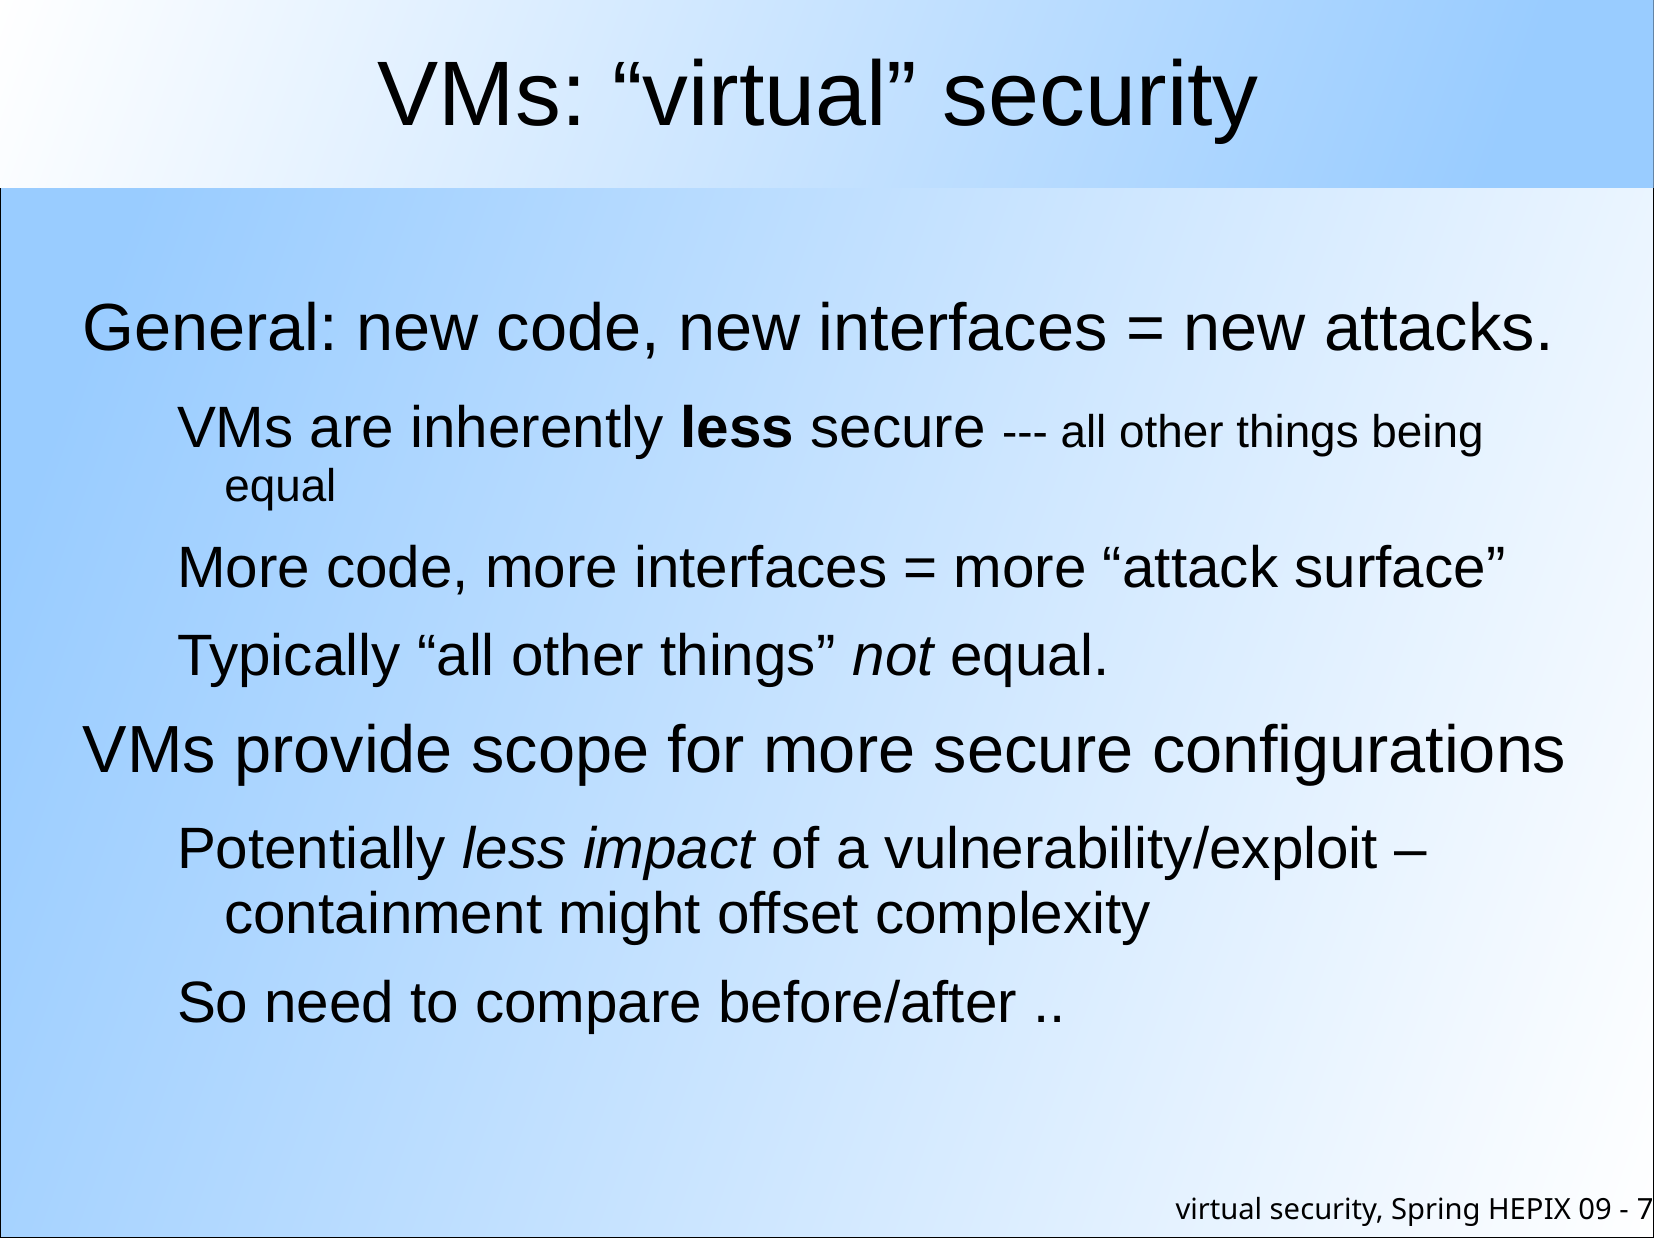

# VMs: “virtual” security
General: new code, new interfaces = new attacks.
VMs are inherently less secure --- all other things being equal
More code, more interfaces = more “attack surface”
Typically “all other things” not equal.
VMs provide scope for more secure configurations
Potentially less impact of a vulnerability/exploit – containment might offset complexity
So need to compare before/after ..
7